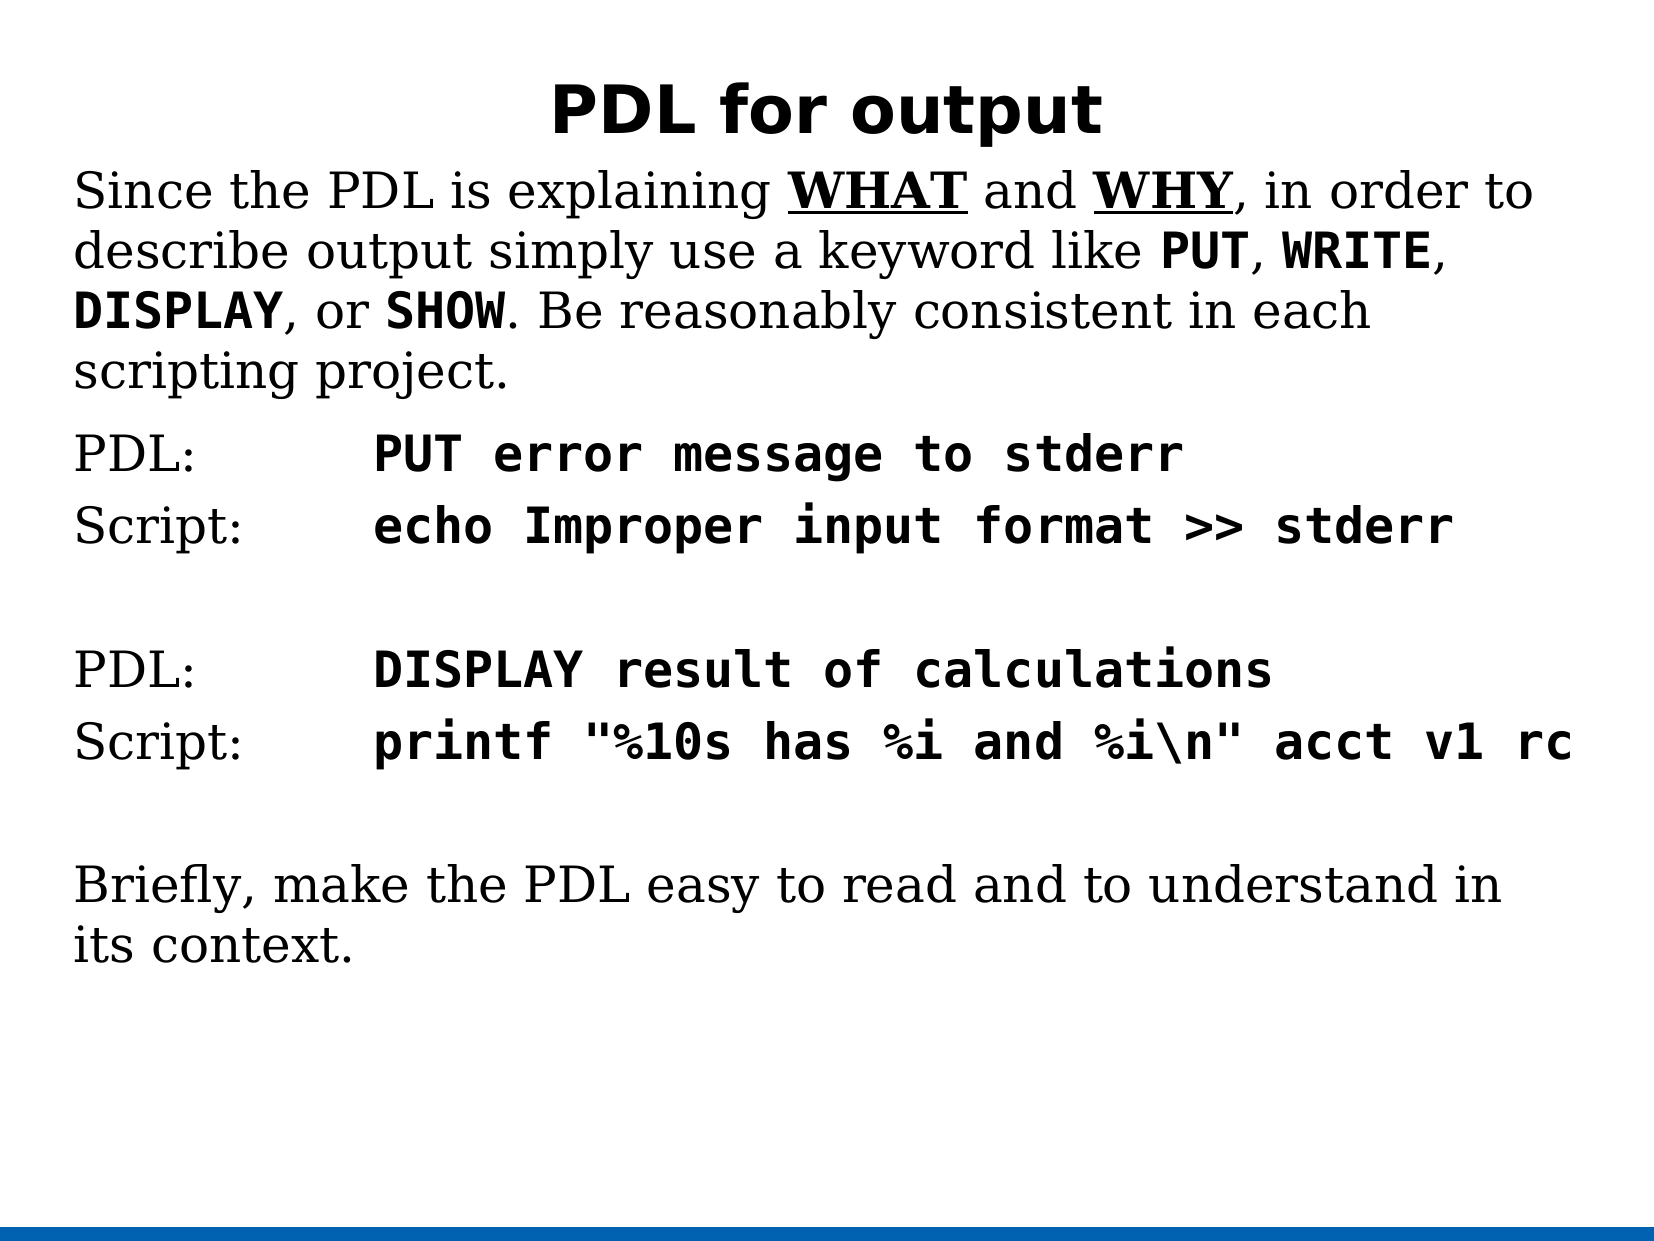

PDL for output
Since the PDL is explaining WHAT and WHY, in order to describe output simply use a keyword like PUT, WRITE, DISPLAY, or SHOW. Be reasonably consistent in each scripting project.
PDL:		PUT error message to stderr
Script:	echo Improper input format >> stderr
PDL:		DISPLAY result of calculations
Script:	printf "%10s has %i and %i\n" acct v1 rc
Briefly, make the PDL easy to read and to understand in its context.